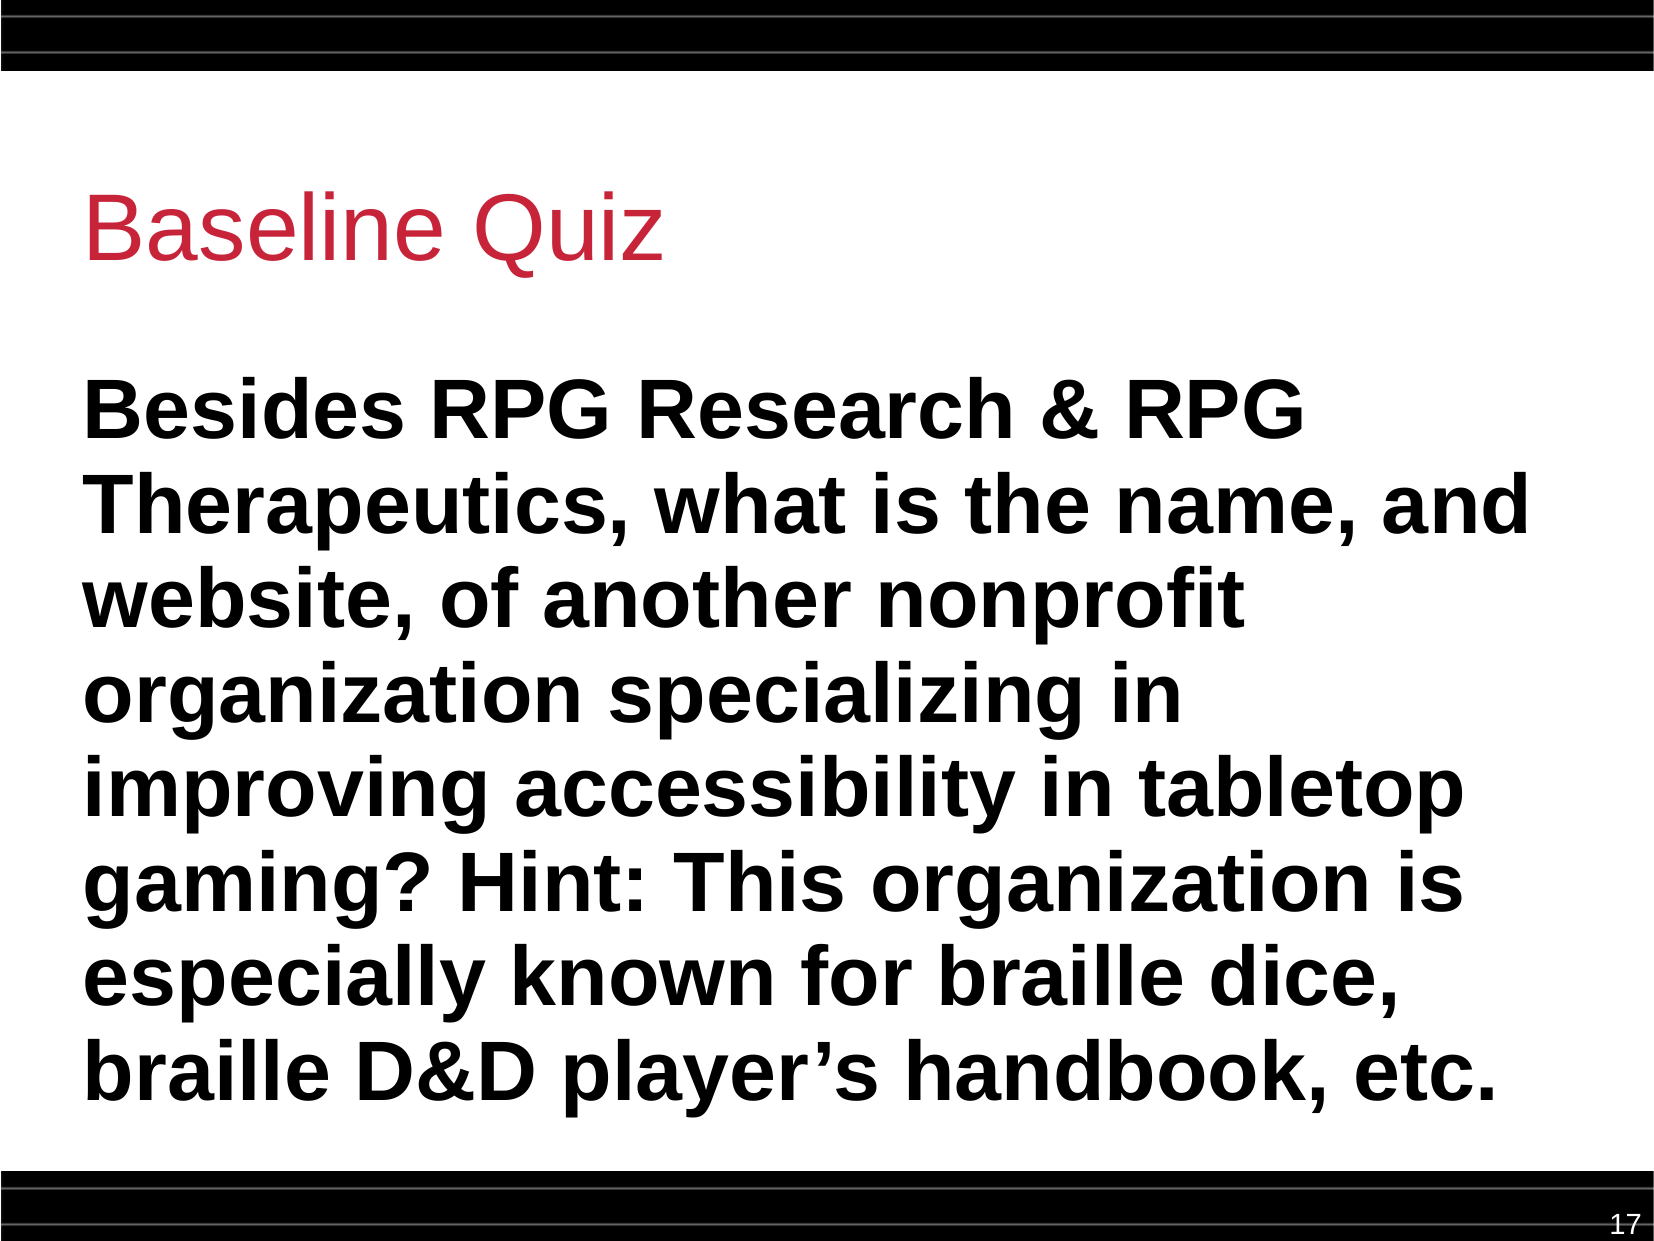

# Baseline Quiz
Besides RPG Research & RPG Therapeutics, what is the name, and website, of another nonprofit organization specializing in improving accessibility in tabletop gaming? Hint: This organization is especially known for braille dice, braille D&D player’s handbook, etc.